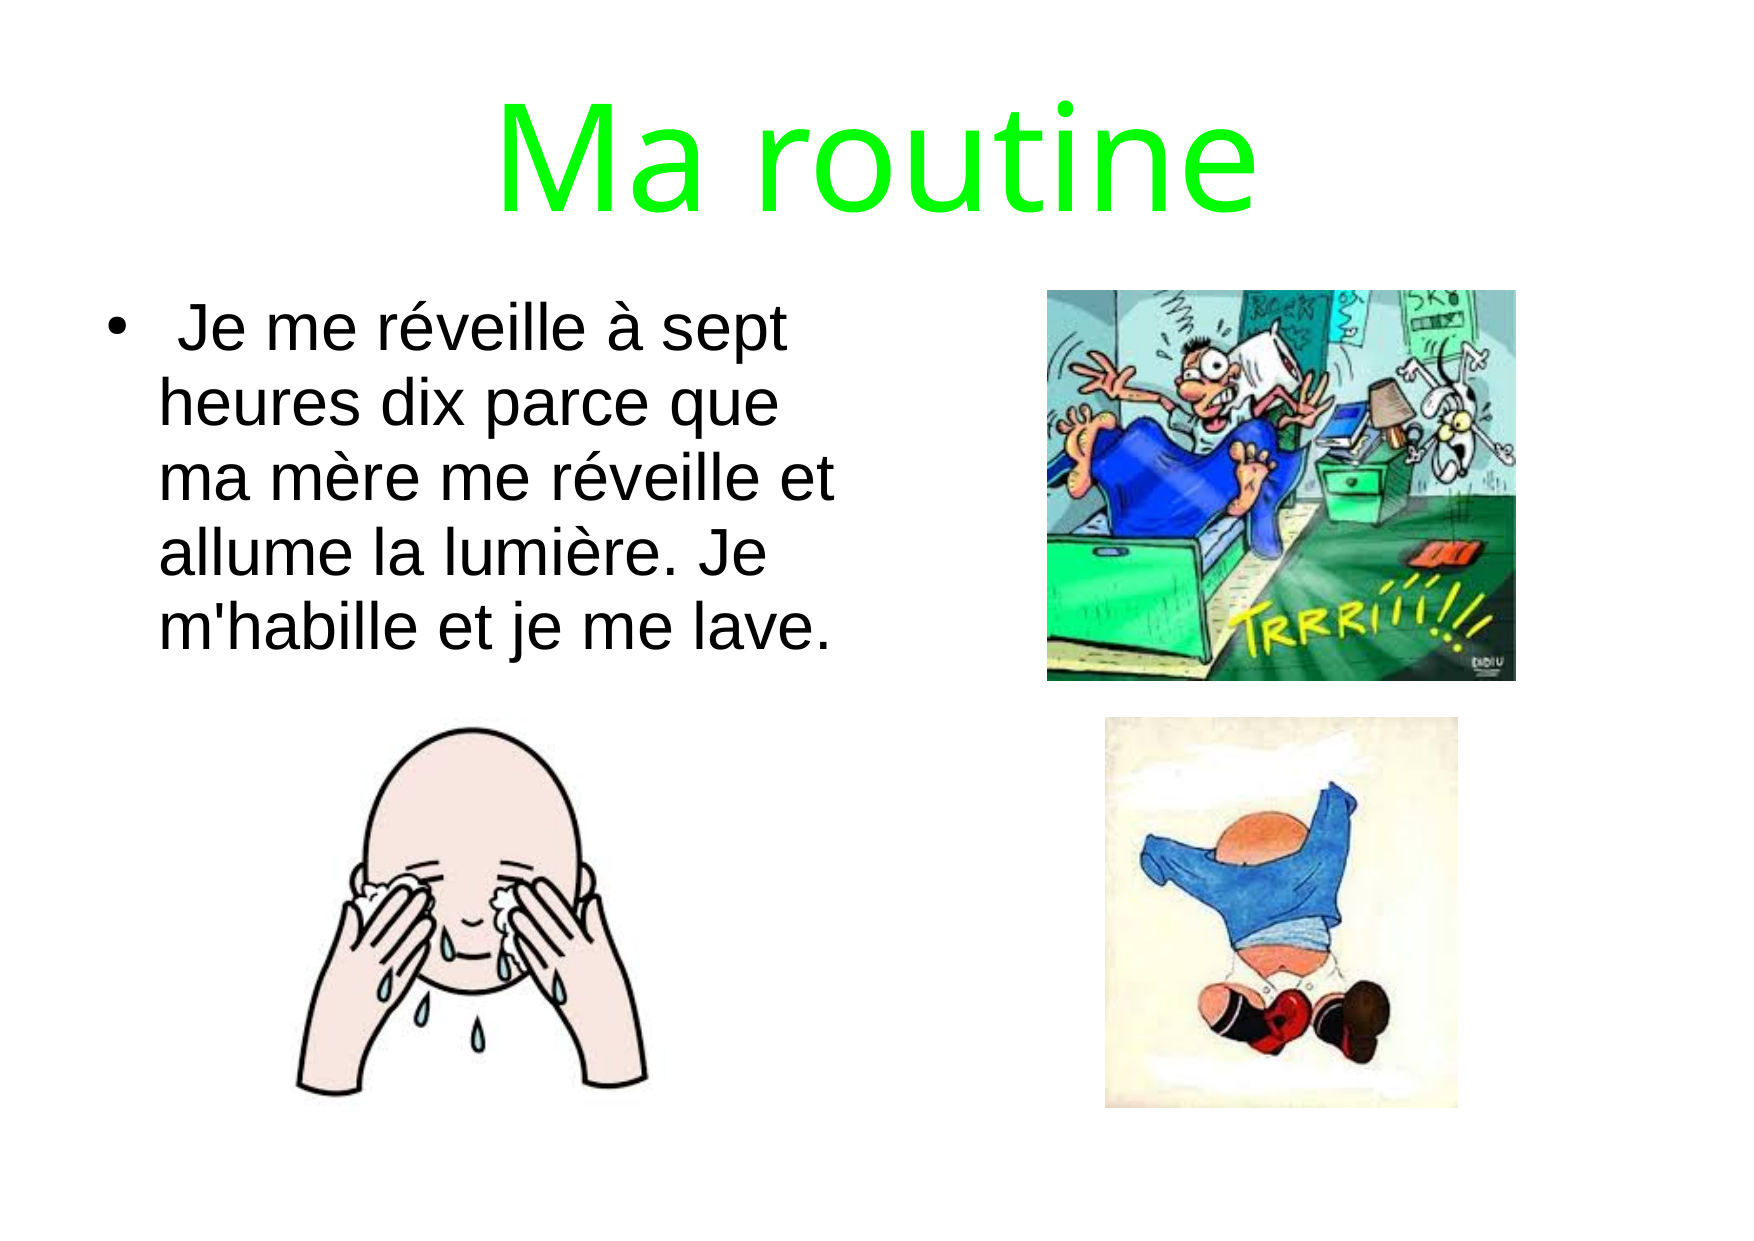

# Ma routine
 Je me réveille à sept heures dix parce que ma mère me réveille et allume la lumière. Je m'habille et je me lave.